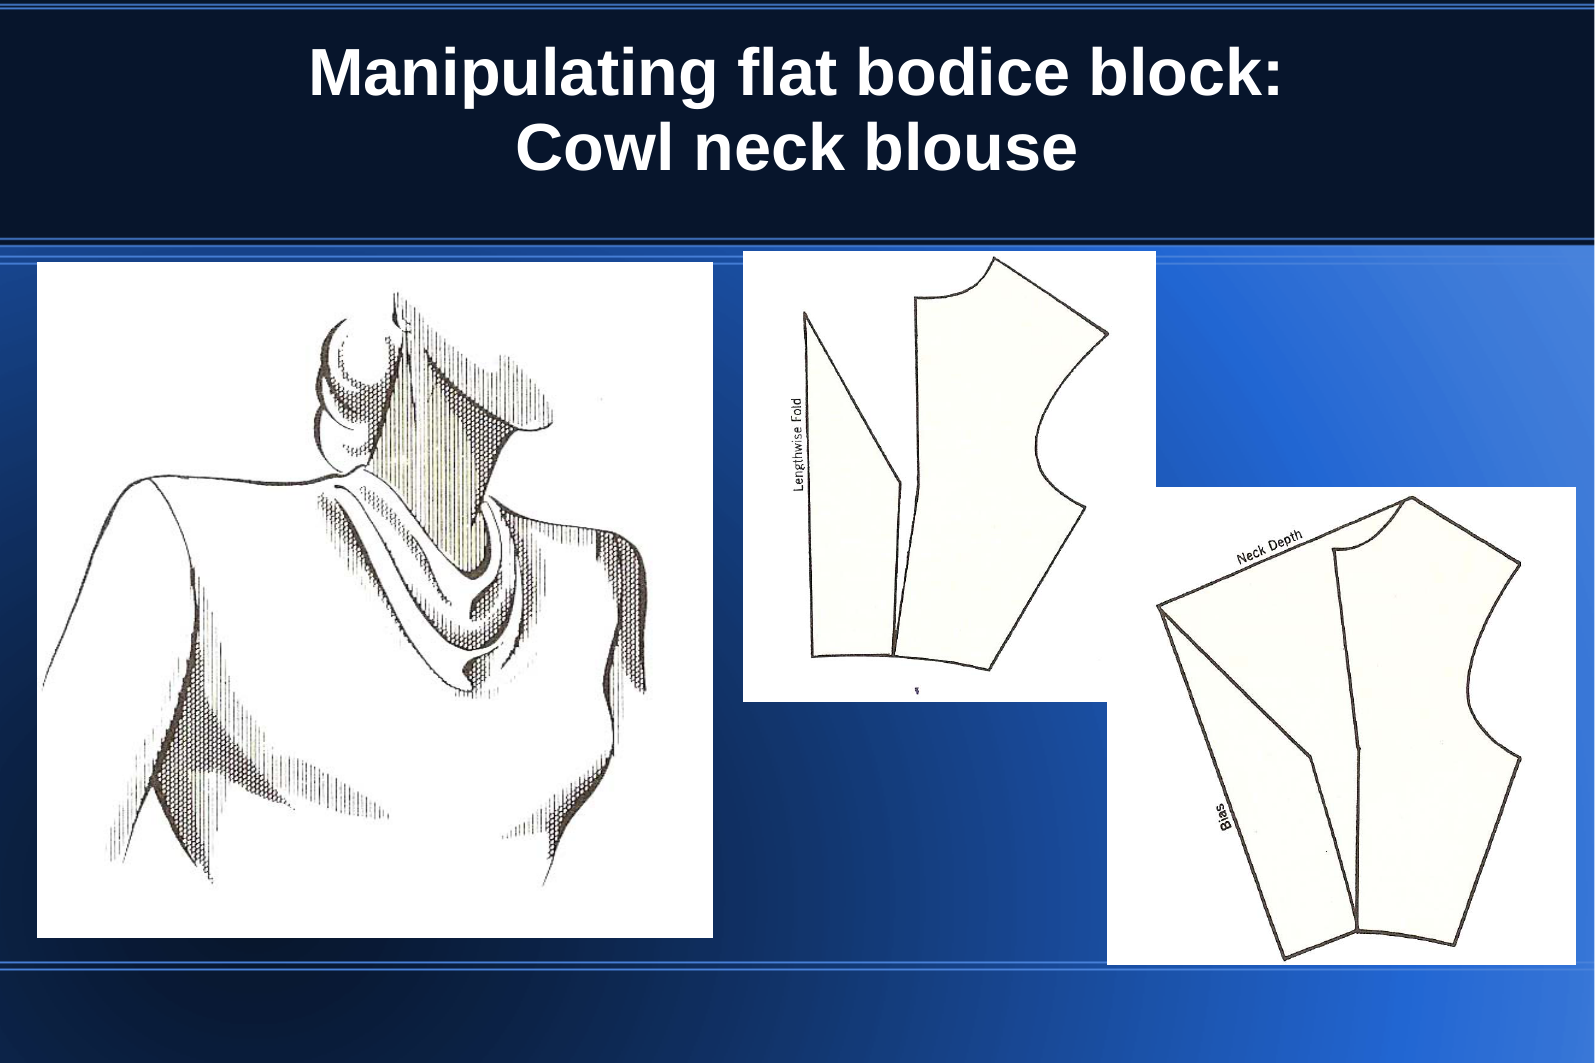

# Manipulating flat bodice block: Cowl neck blouse